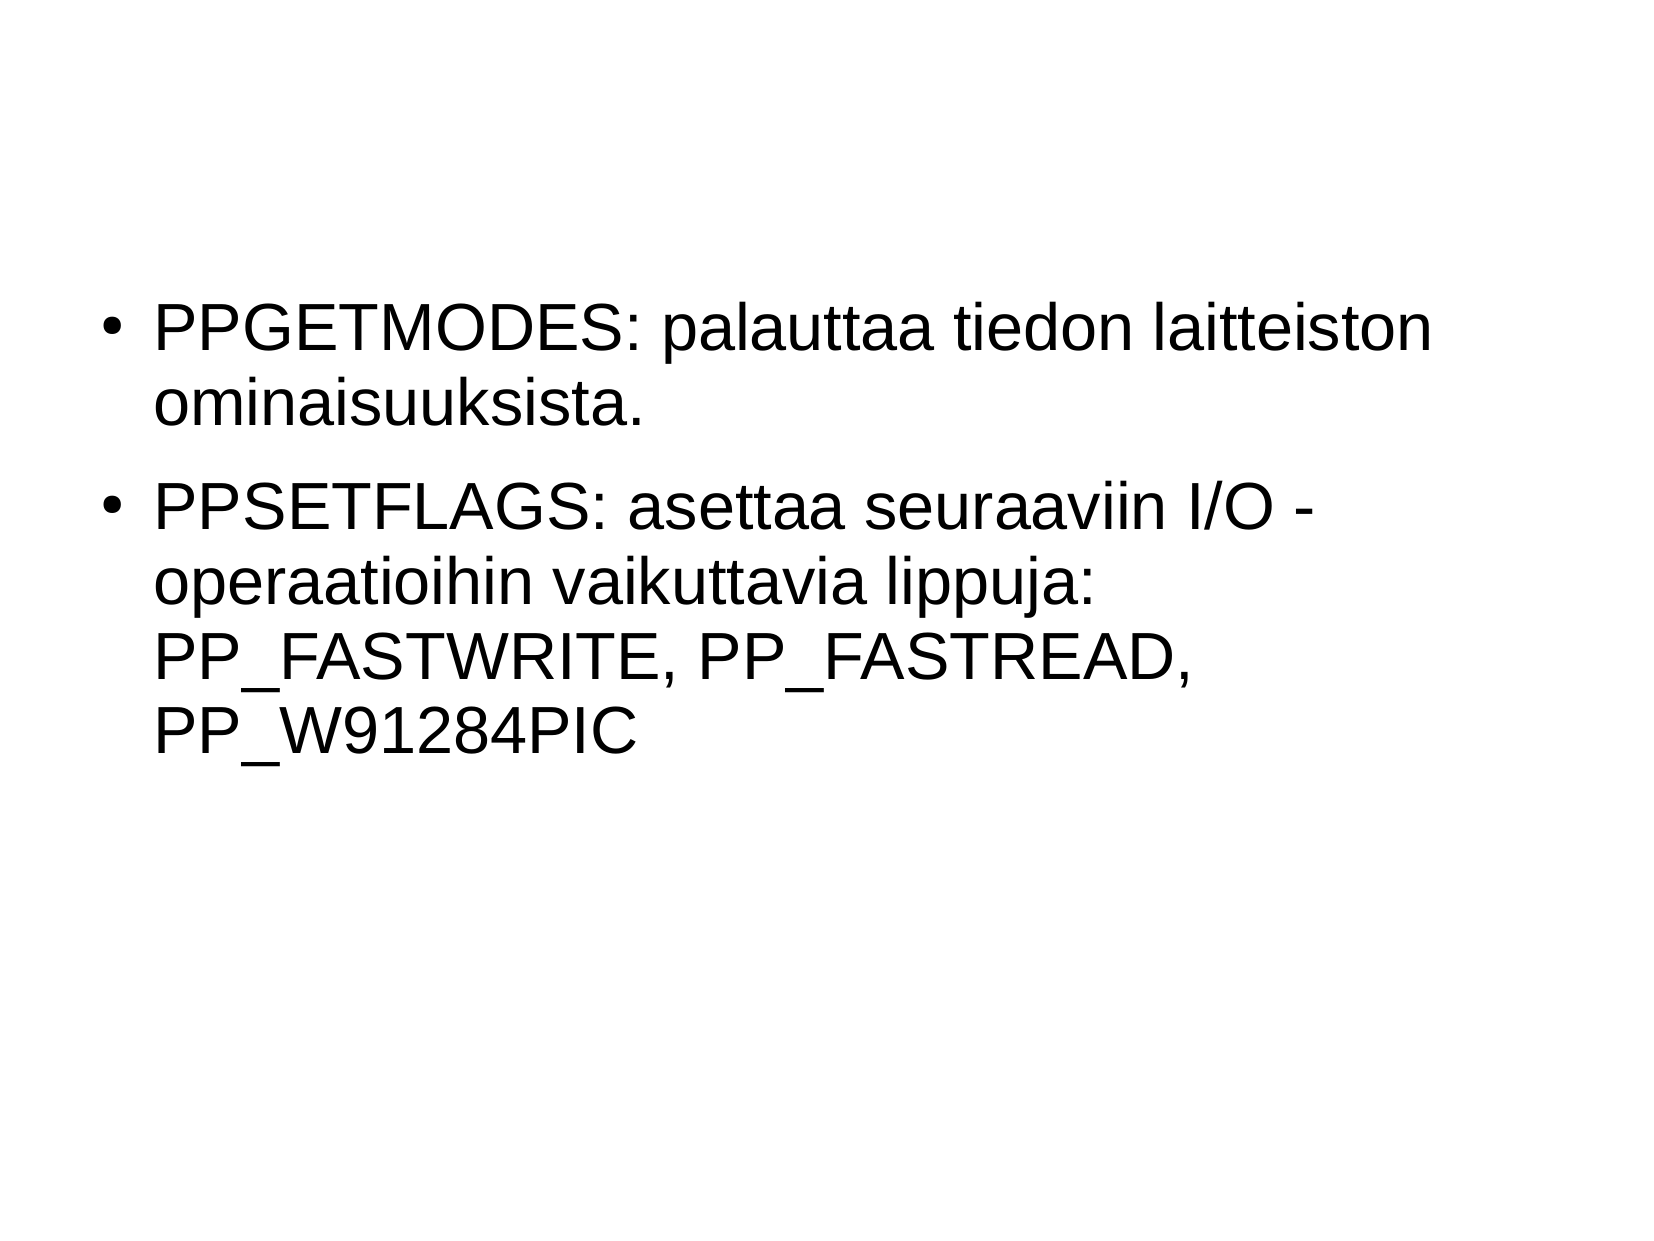

# PPGETMODES: palauttaa tiedon laitteiston ominaisuuksista.
PPSETFLAGS: asettaa seuraaviin I/O -operaatioihin vaikuttavia lippuja: PP_FASTWRITE, PP_FASTREAD, PP_W91284PIC